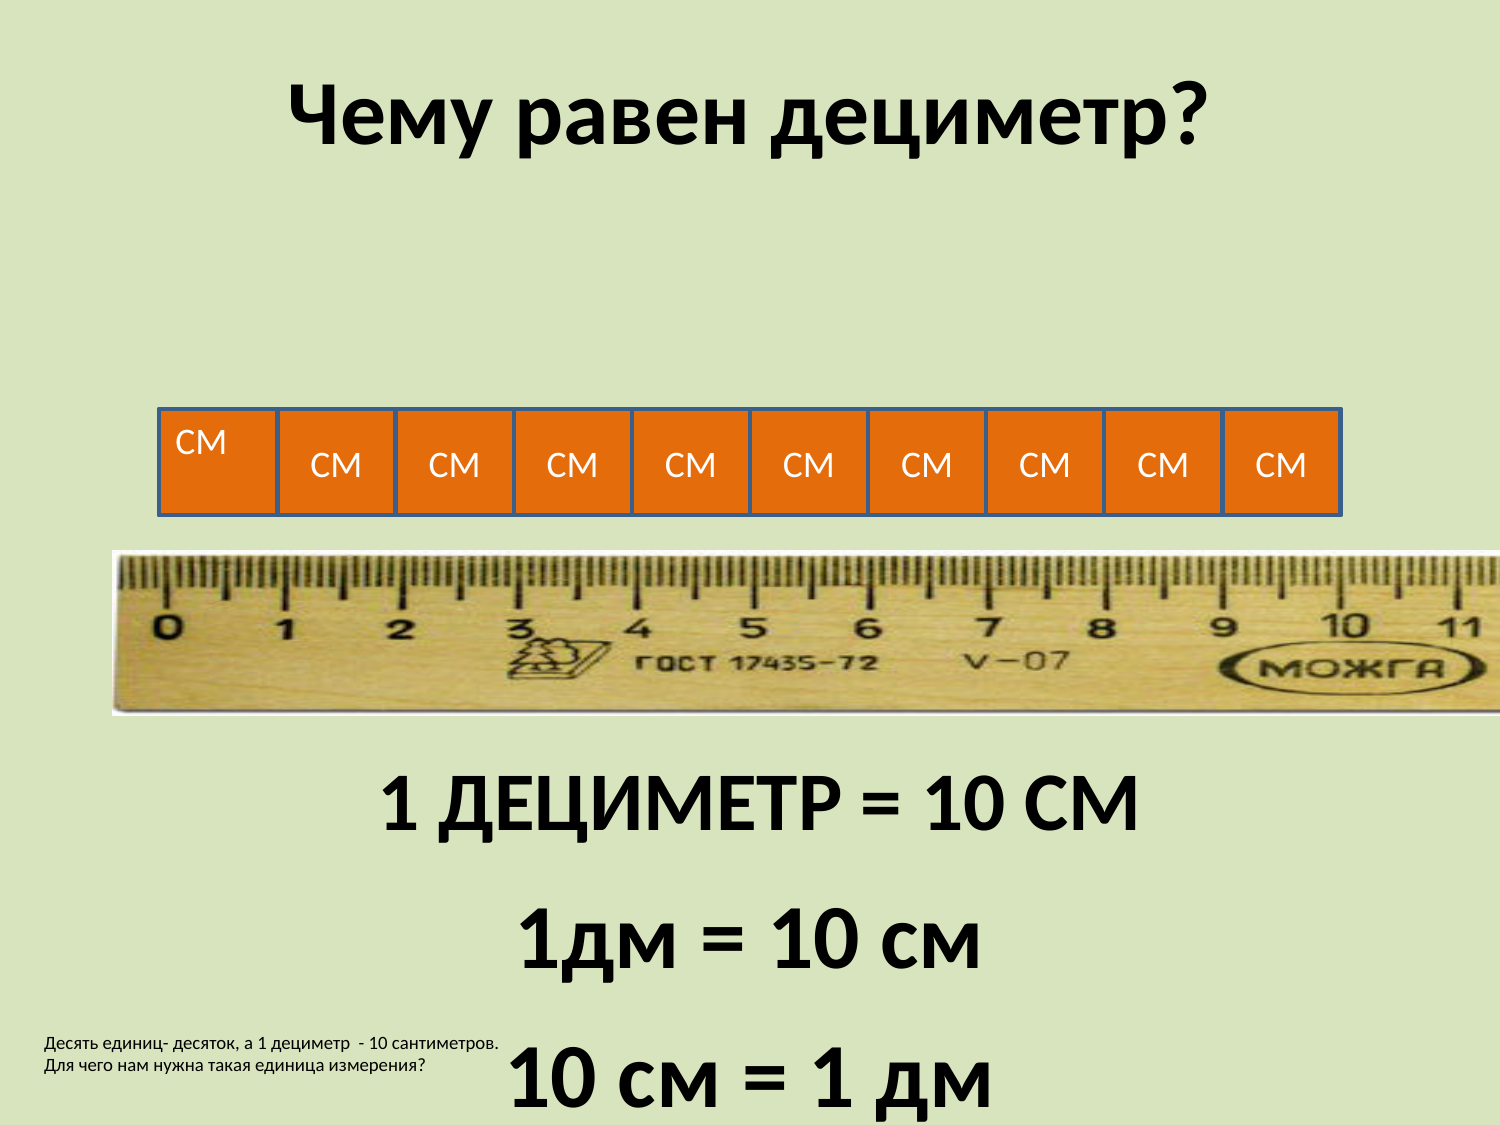

# Чему равен дециметр?
СМ
СМ
СМ
СМ
СМ
СМ
СМ
СМ
СМ
СМ
 1 ДЕЦИМЕТР = 10 СМ
1дм = 10 см
10 см = 1 дм
Десять единиц- десяток, а 1 дециметр - 10 сантиметров.
Для чего нам нужна такая единица измерения?